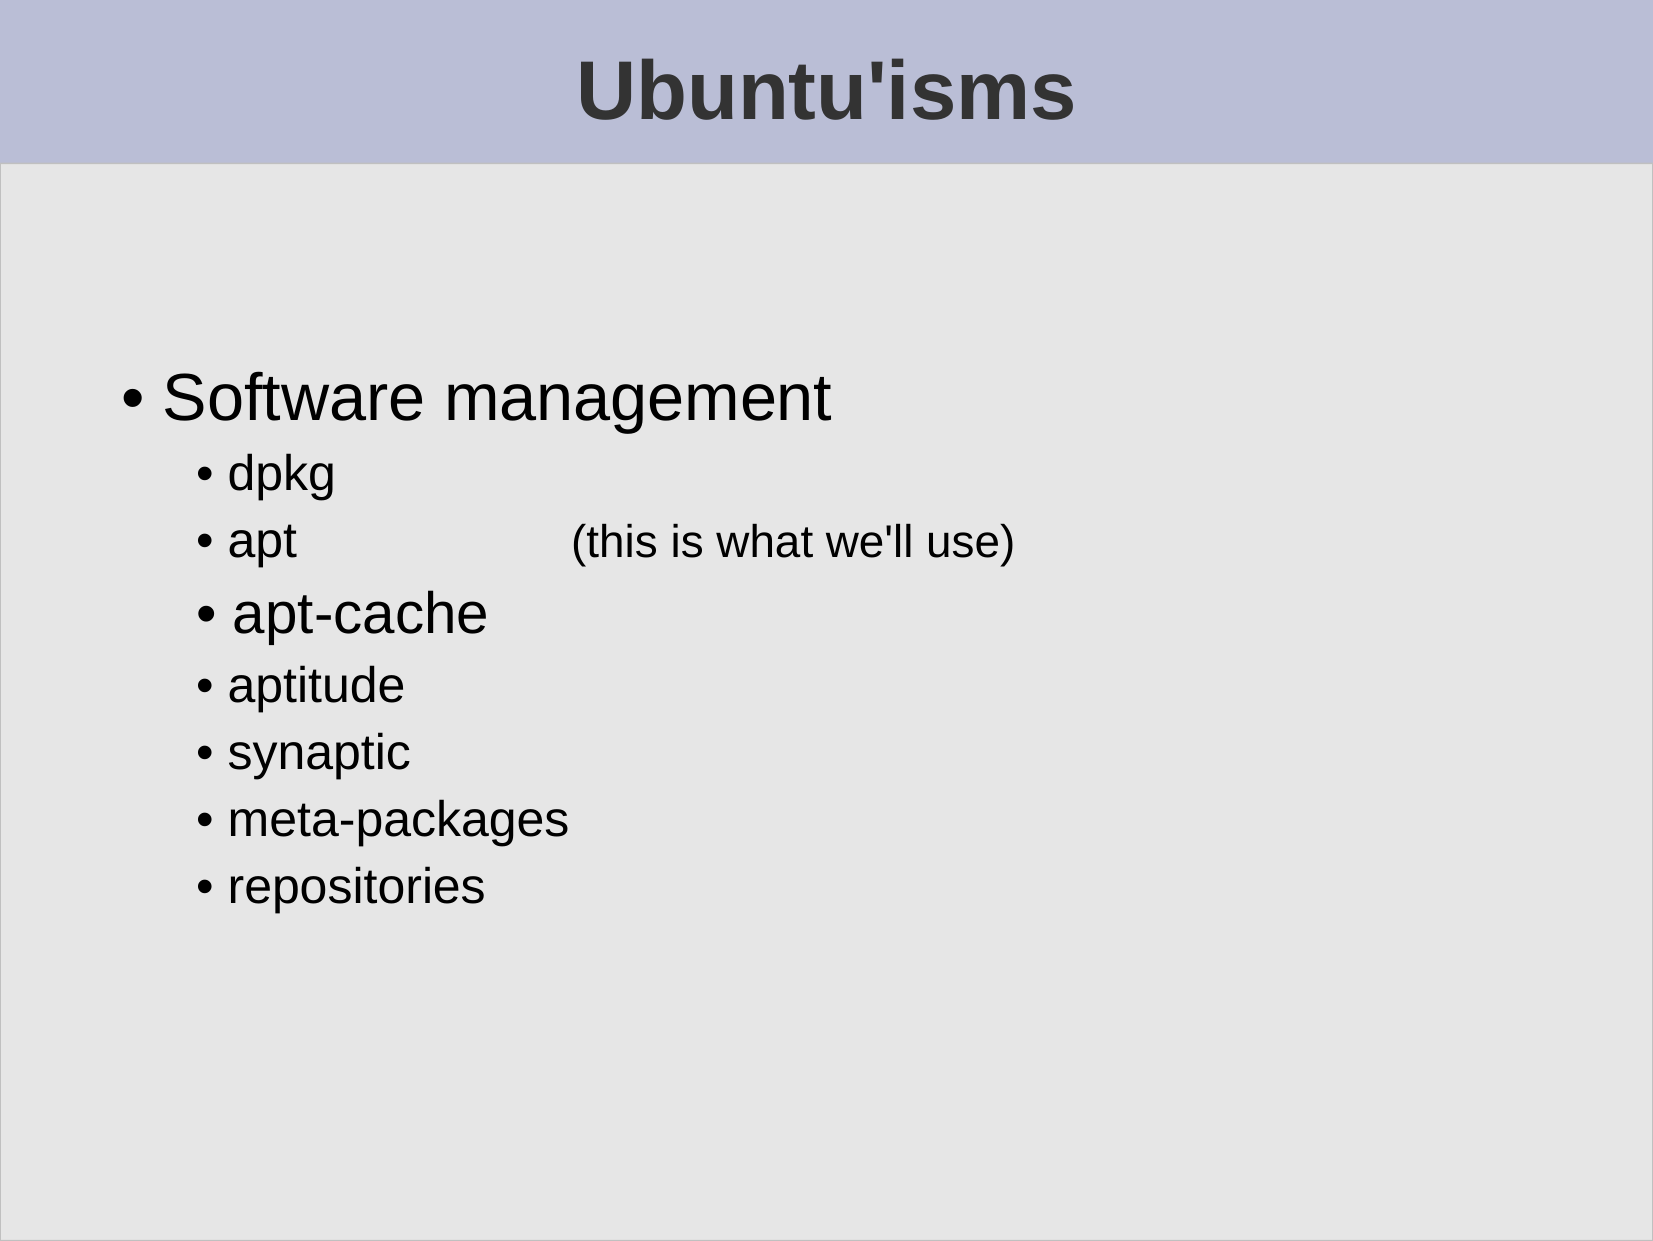

Ubuntu'isms
# What's Different
 Software management
 dpkg
 apt		(this is what we'll use)
 apt-cache
 aptitude
 synaptic
 meta-packages
 repositories